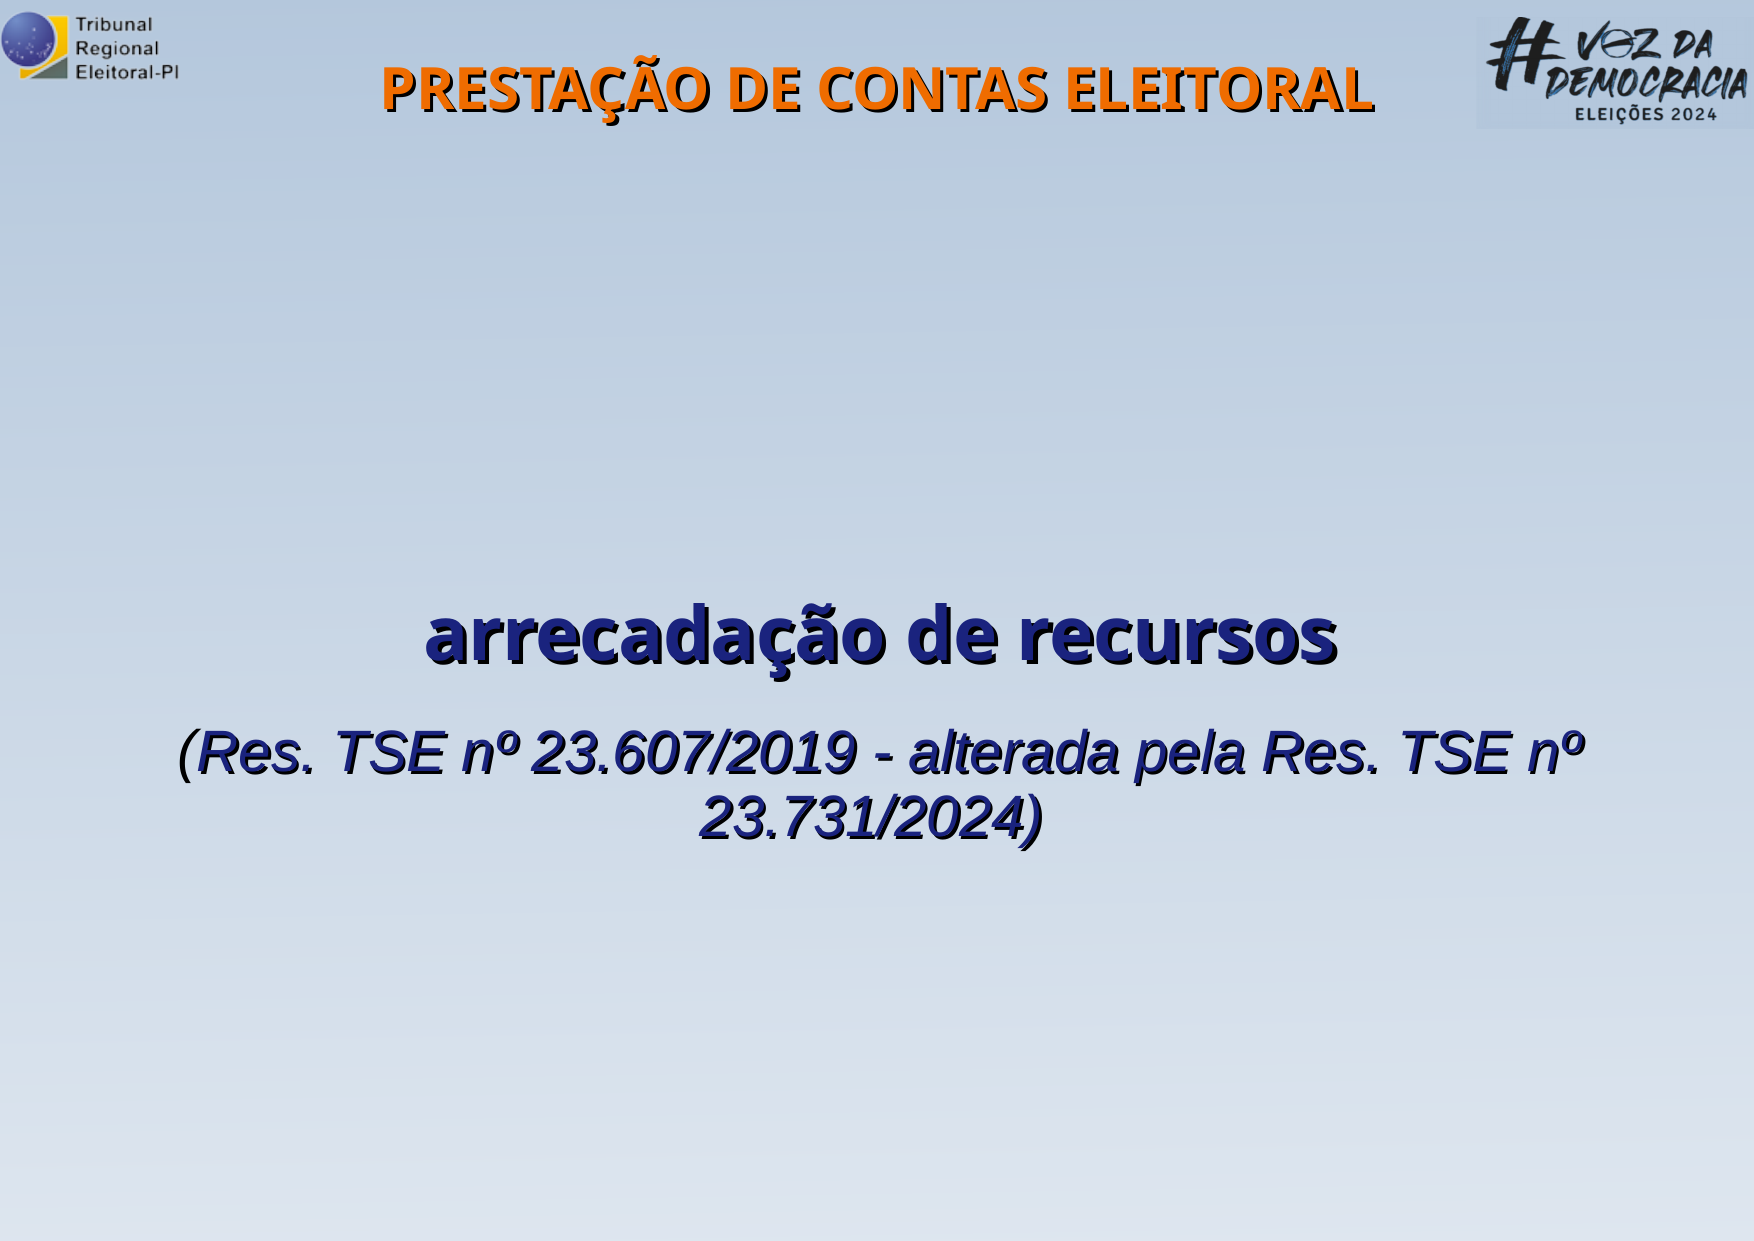

PRESTAÇÃO DE CONTAS ELEITORAL
# arrecadação de recursos
(Res. TSE nº 23.607/2019 - alterada pela Res. TSE nº 23.731/2024)